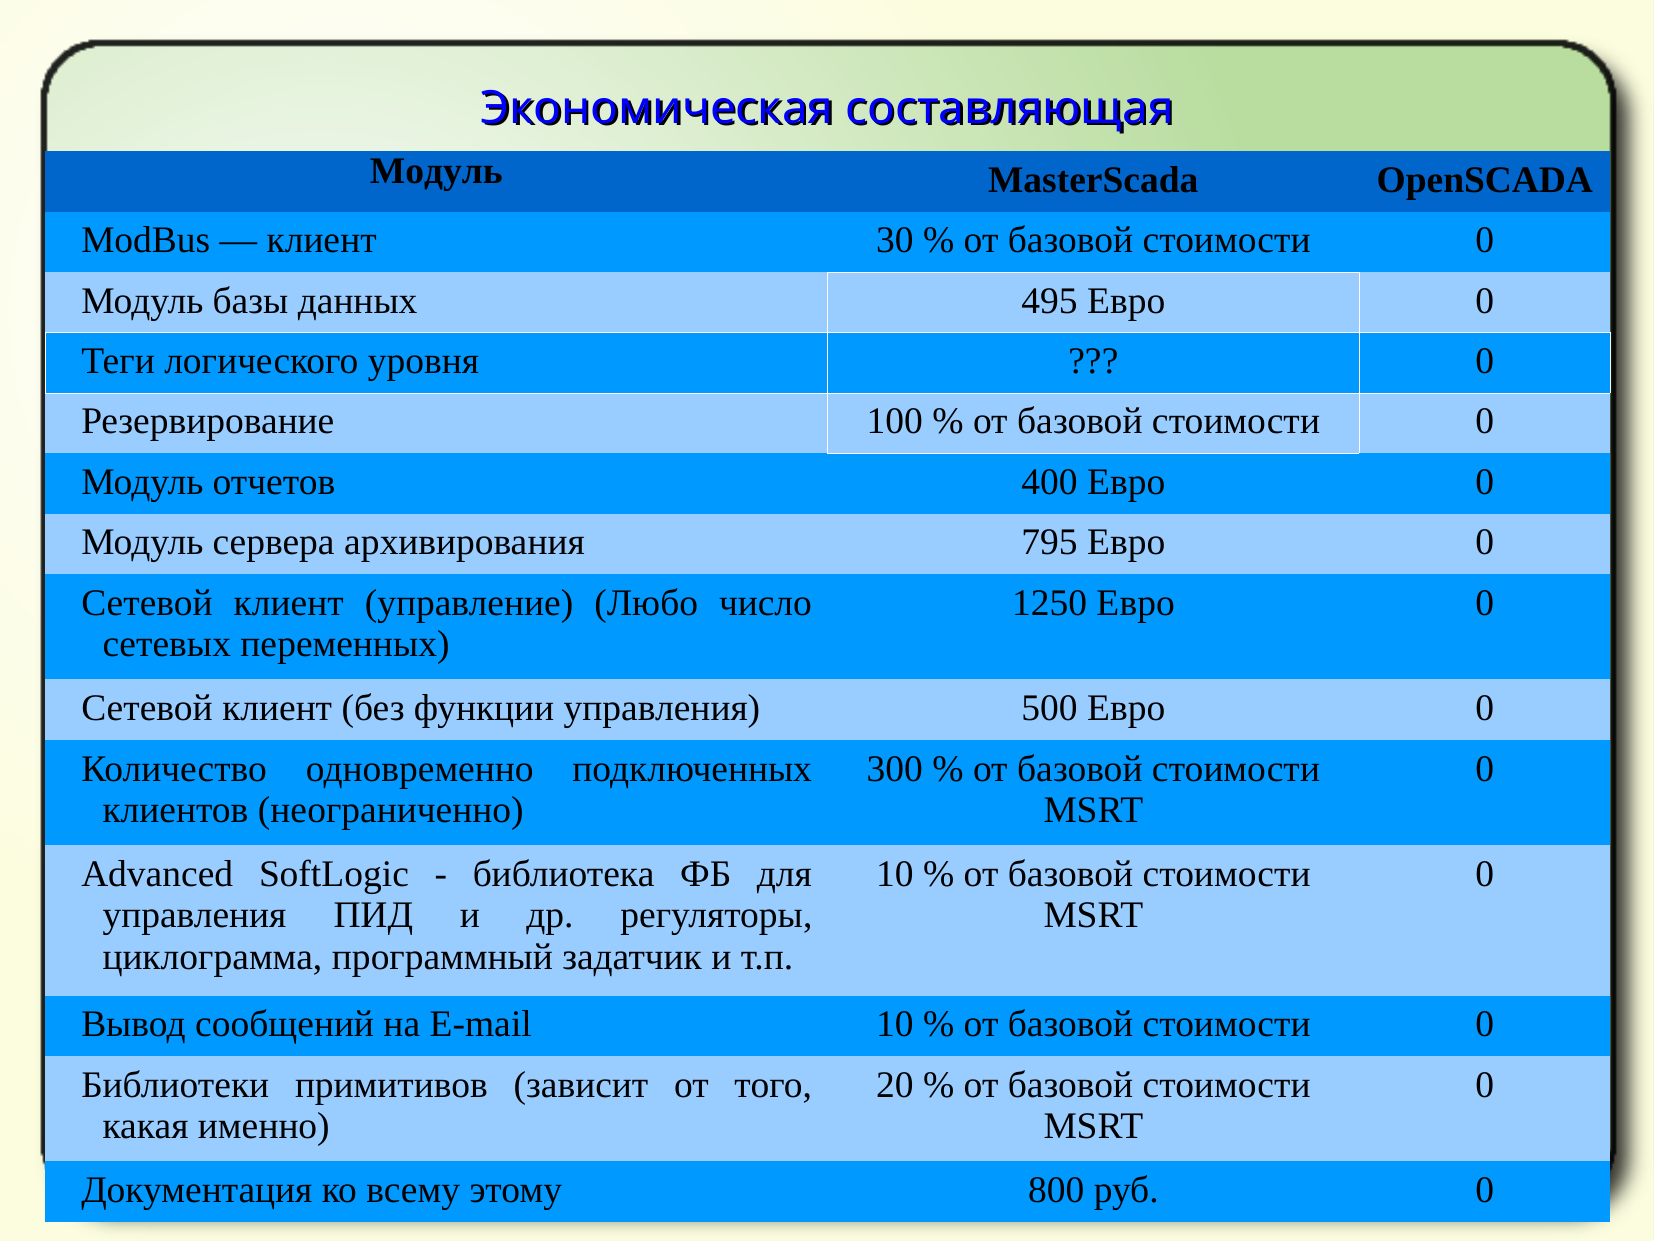

# Экономическая составляющая
| Модуль | MasterScada | OpenSCADA |
| --- | --- | --- |
| ModBus ― клиент | 30 % от базовой стоимости | 0 |
| Модуль базы данных | 495 Евро | 0 |
| Теги логического уровня | ??? | 0 |
| Резервирование | 100 % от базовой стоимости | 0 |
| Модуль отчетов | 400 Евро | 0 |
| Модуль сервера архивирования | 795 Евро | 0 |
| Сетевой клиент (управление) (Любо число сетевых переменных) | 1250 Евро | 0 |
| Сетевой клиент (без функции управления) | 500 Евро | 0 |
| Количество одновременно подключенных клиентов (неограниченно) | 300 % от базовой стоимости MSRT | 0 |
| Advanced SoftLogic - библиотека ФБ для управления ПИД и др. регуляторы, циклограмма, программный задатчик и т.п. | 10 % от базовой стоимости MSRT | 0 |
| Вывод сообщений на E-mail | 10 % от базовой стоимости | 0 |
| Библиотеки примитивов (зависит от того, какая именно) | 20 % от базовой стоимости MSRT | 0 |
| Документация ко всему этому | 800 руб. | 0 |